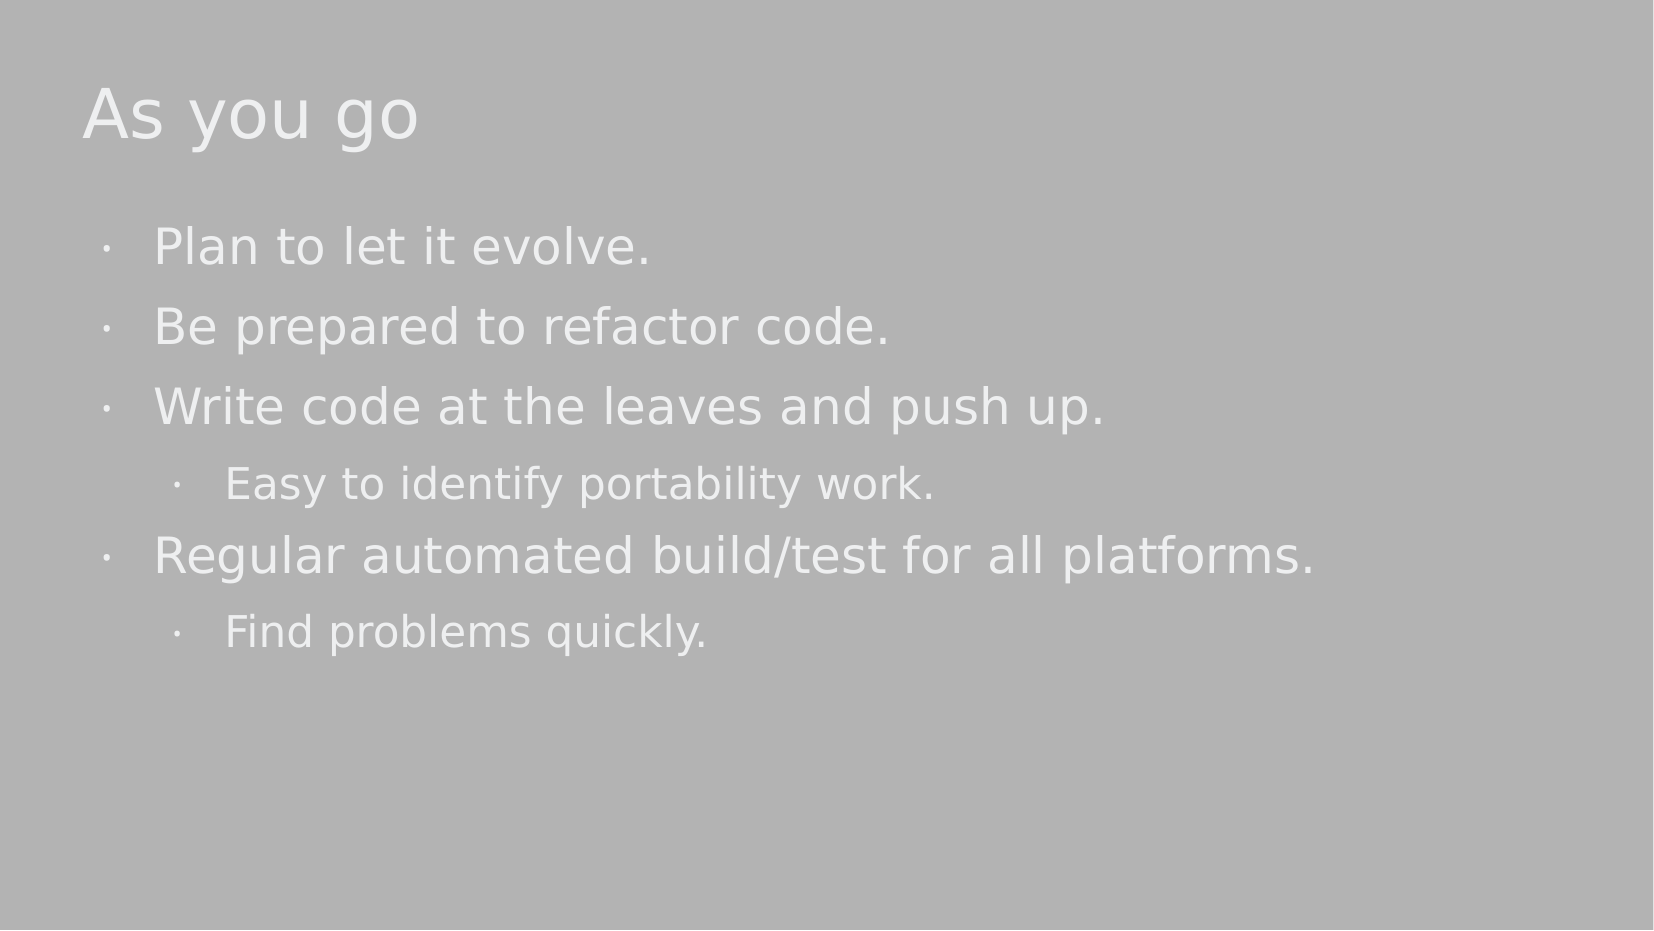

# As you go
Plan to let it evolve.
Be prepared to refactor code.
Write code at the leaves and push up.
Easy to identify portability work.
Regular automated build/test for all platforms.
Find problems quickly.